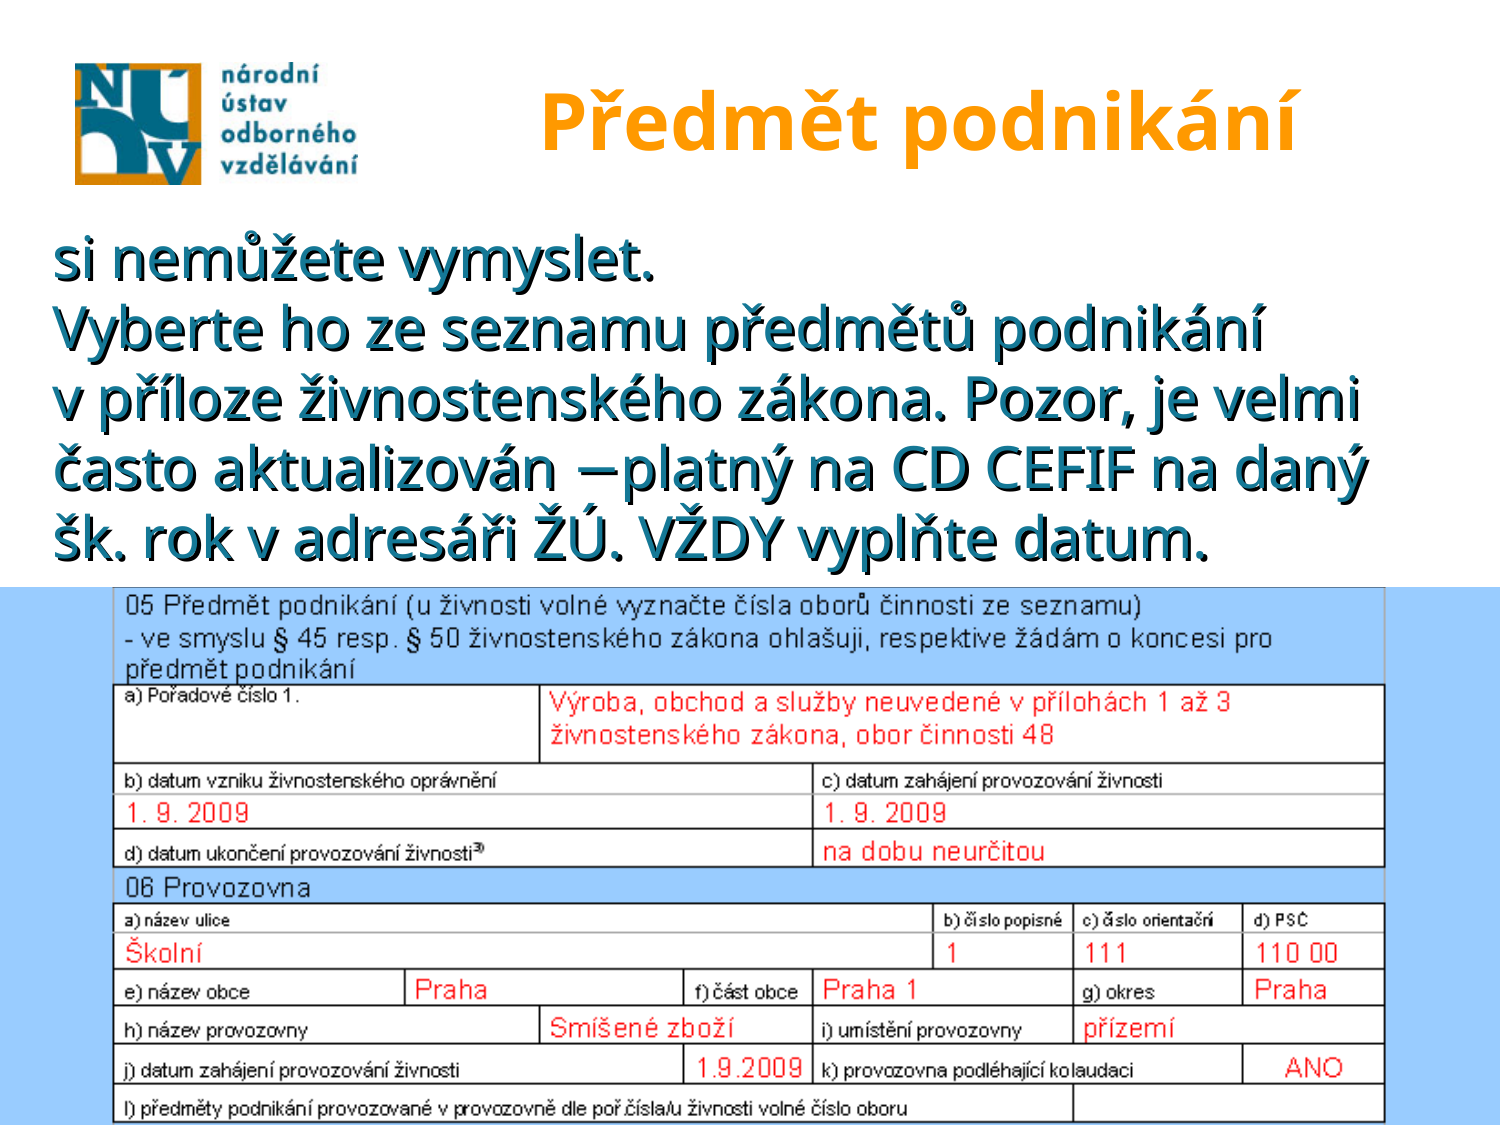

# Předmět podnikání
si nemůžete vymyslet.
Vyberte ho ze seznamu předmětů podnikání
v příloze živnostenského zákona. Pozor, je velmi
často aktualizován −platný na CD CEFIF na daný
šk. rok v adresáři ŽÚ. VŽDY vyplňte datum.